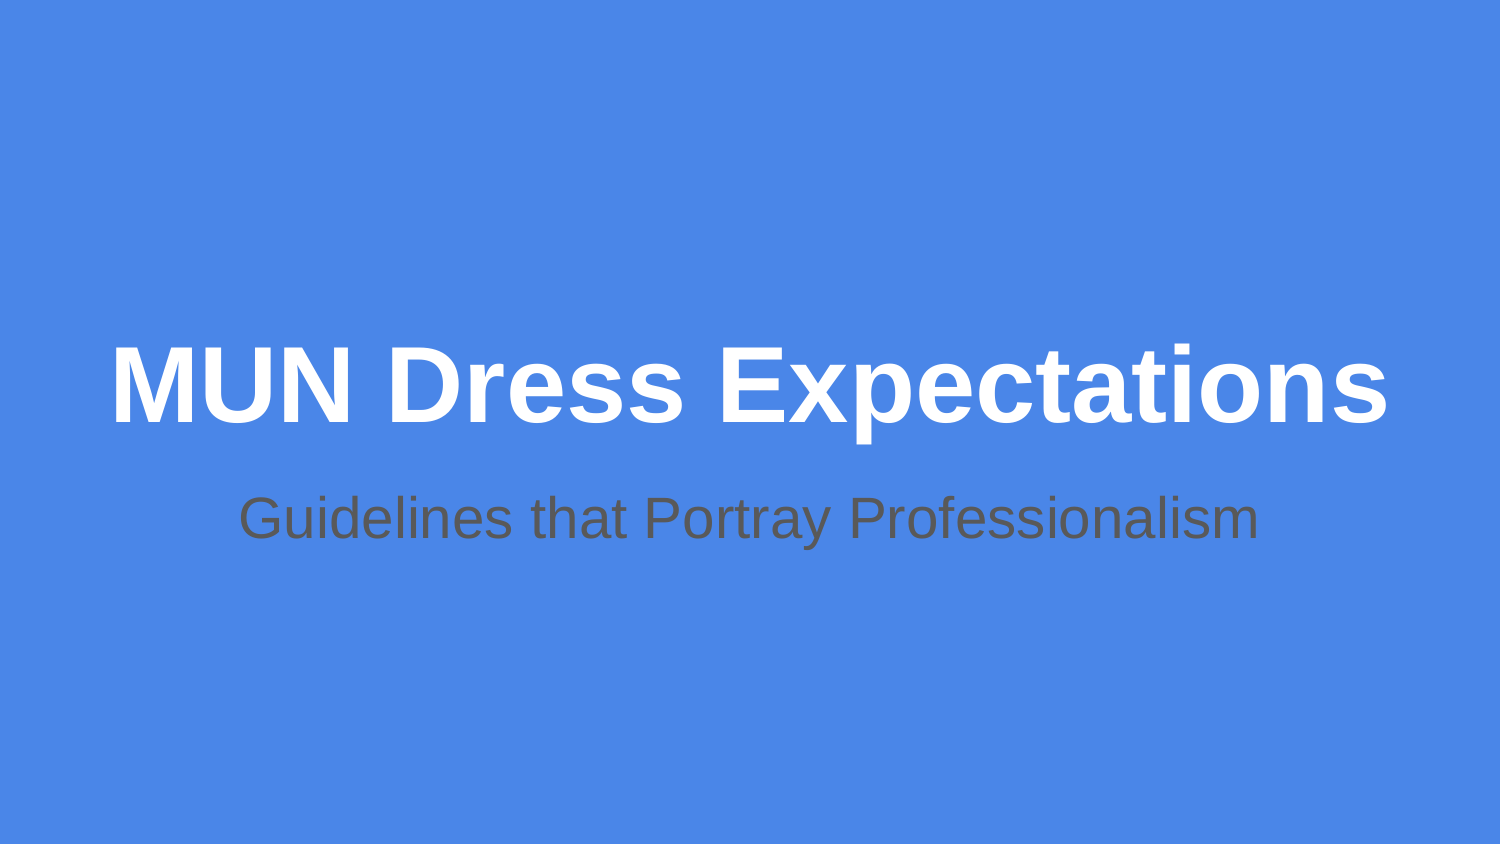

# MUN Dress Expectations
Guidelines that Portray Professionalism